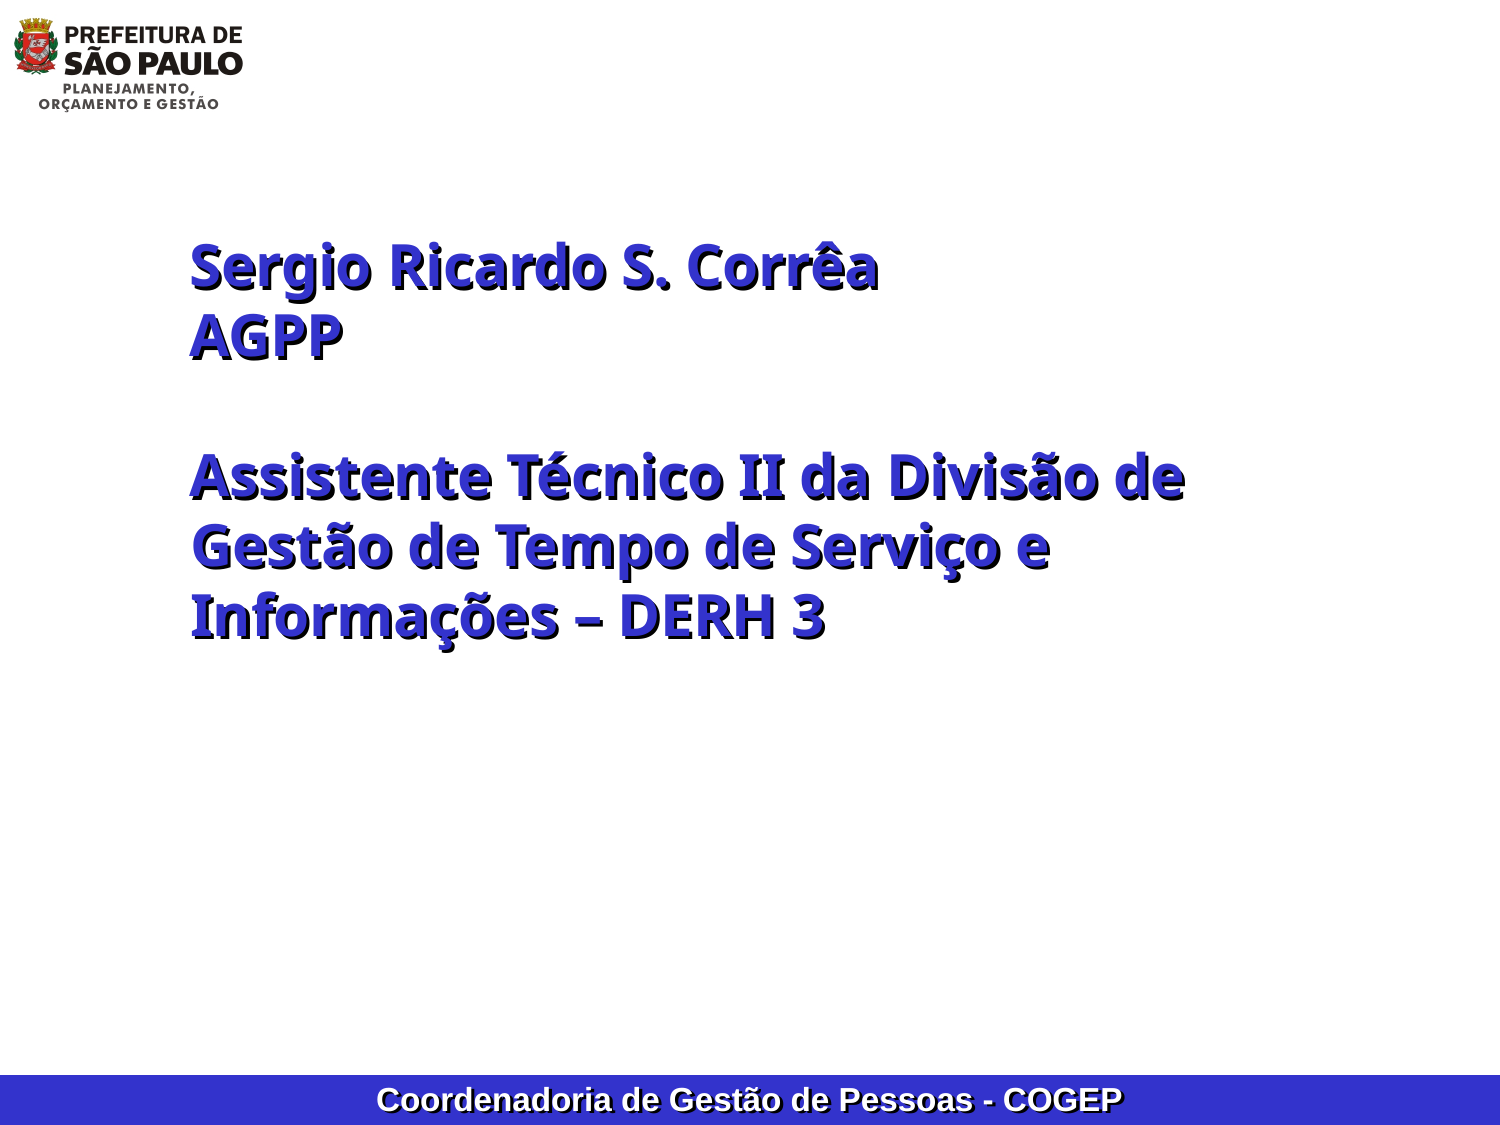

Sergio Ricardo S. Corrêa
AGPP
Assistente Técnico II da Divisão de Gestão de Tempo de Serviço e Informações – DERH 3